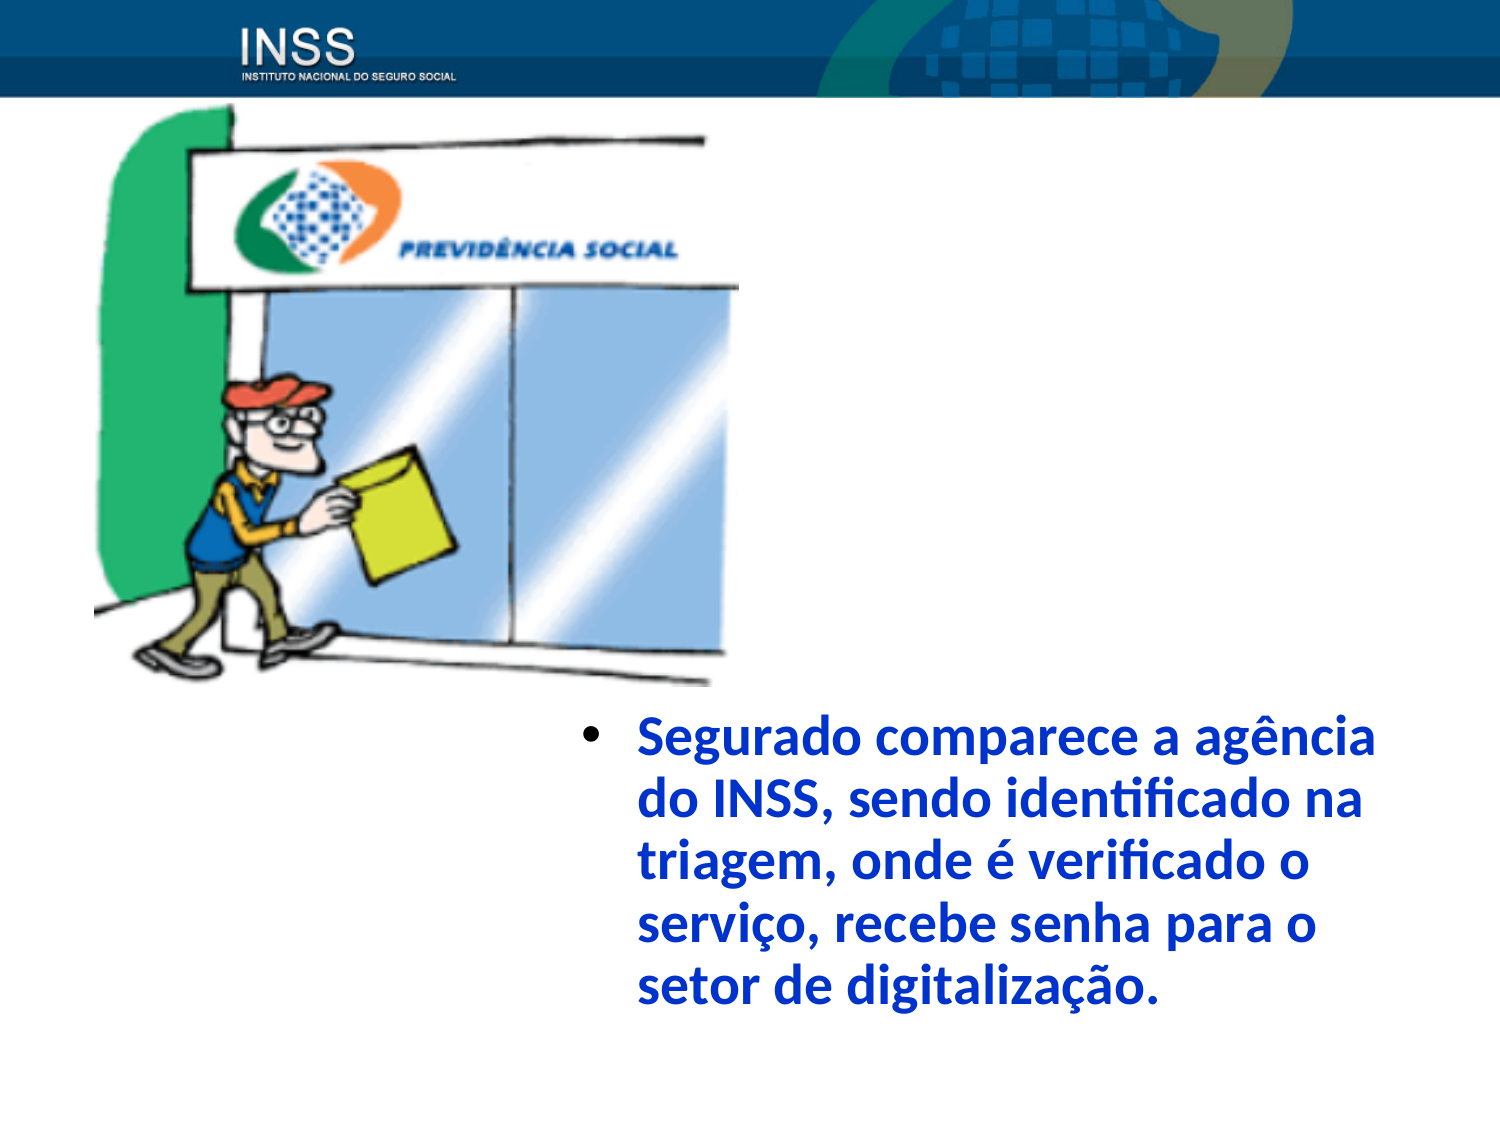

# Segurado comparece a agência do INSS, sendo identificado na triagem, onde é verificado o serviço, recebe senha para o setor de digitalização.